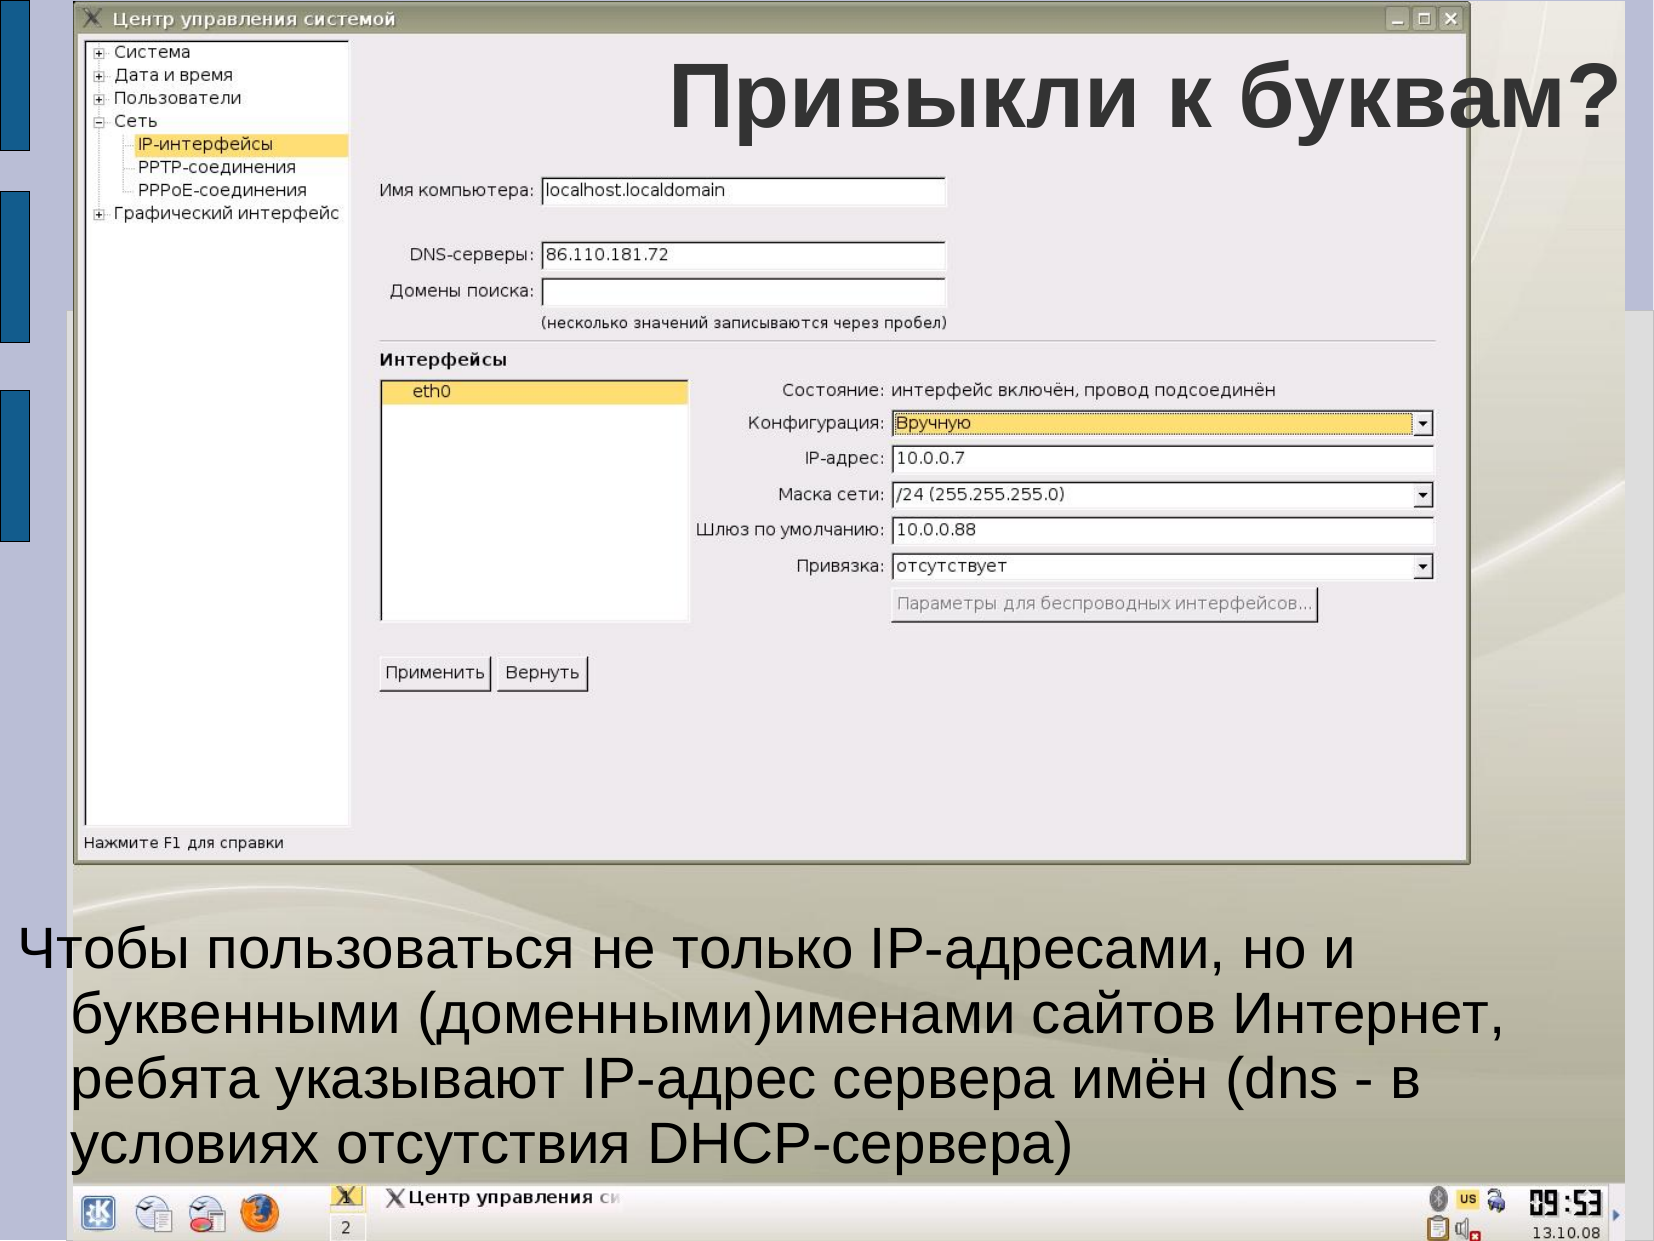

# Привыкли к буквам?
Чтобы пользоваться не только IP-адресами, но и буквенными (доменными)именами сайтов Интернет, ребята указывают IP-адрес сервера имён (dns - в условиях отсутствия DHCP-сервера)